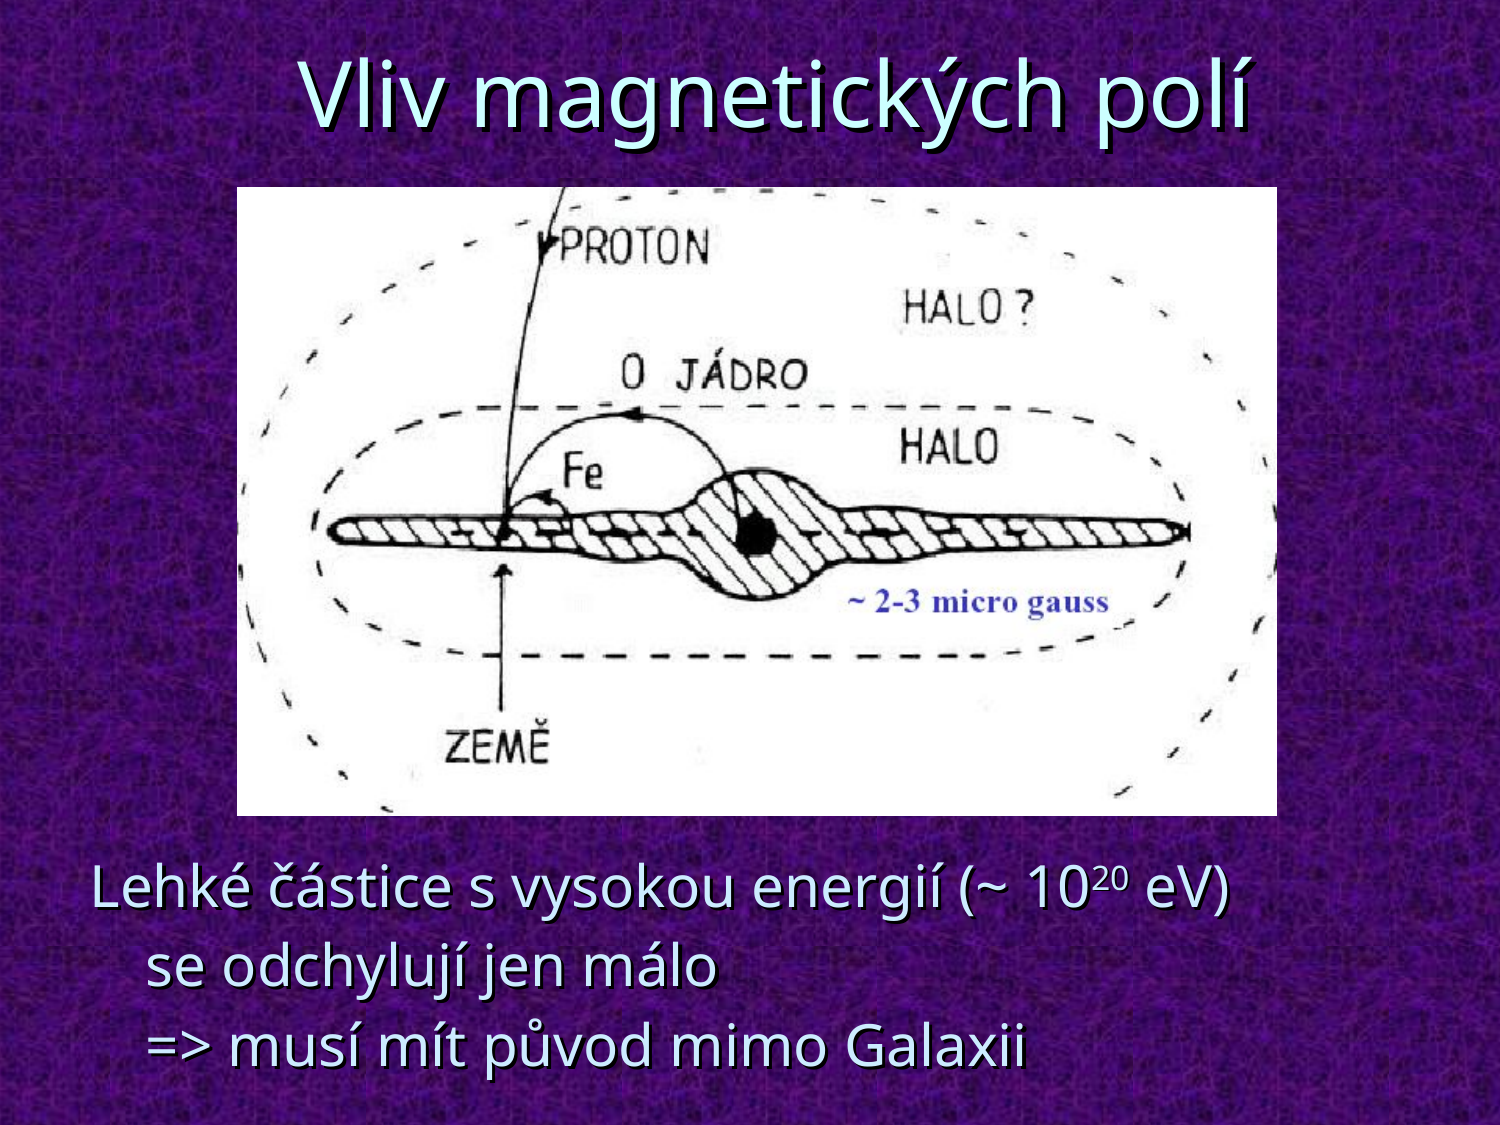

# Vliv magnetických polí
Lehké částice s vysokou energií (~ 1020 eV)
se odchylují jen málo
=> musí mít původ mimo Galaxii